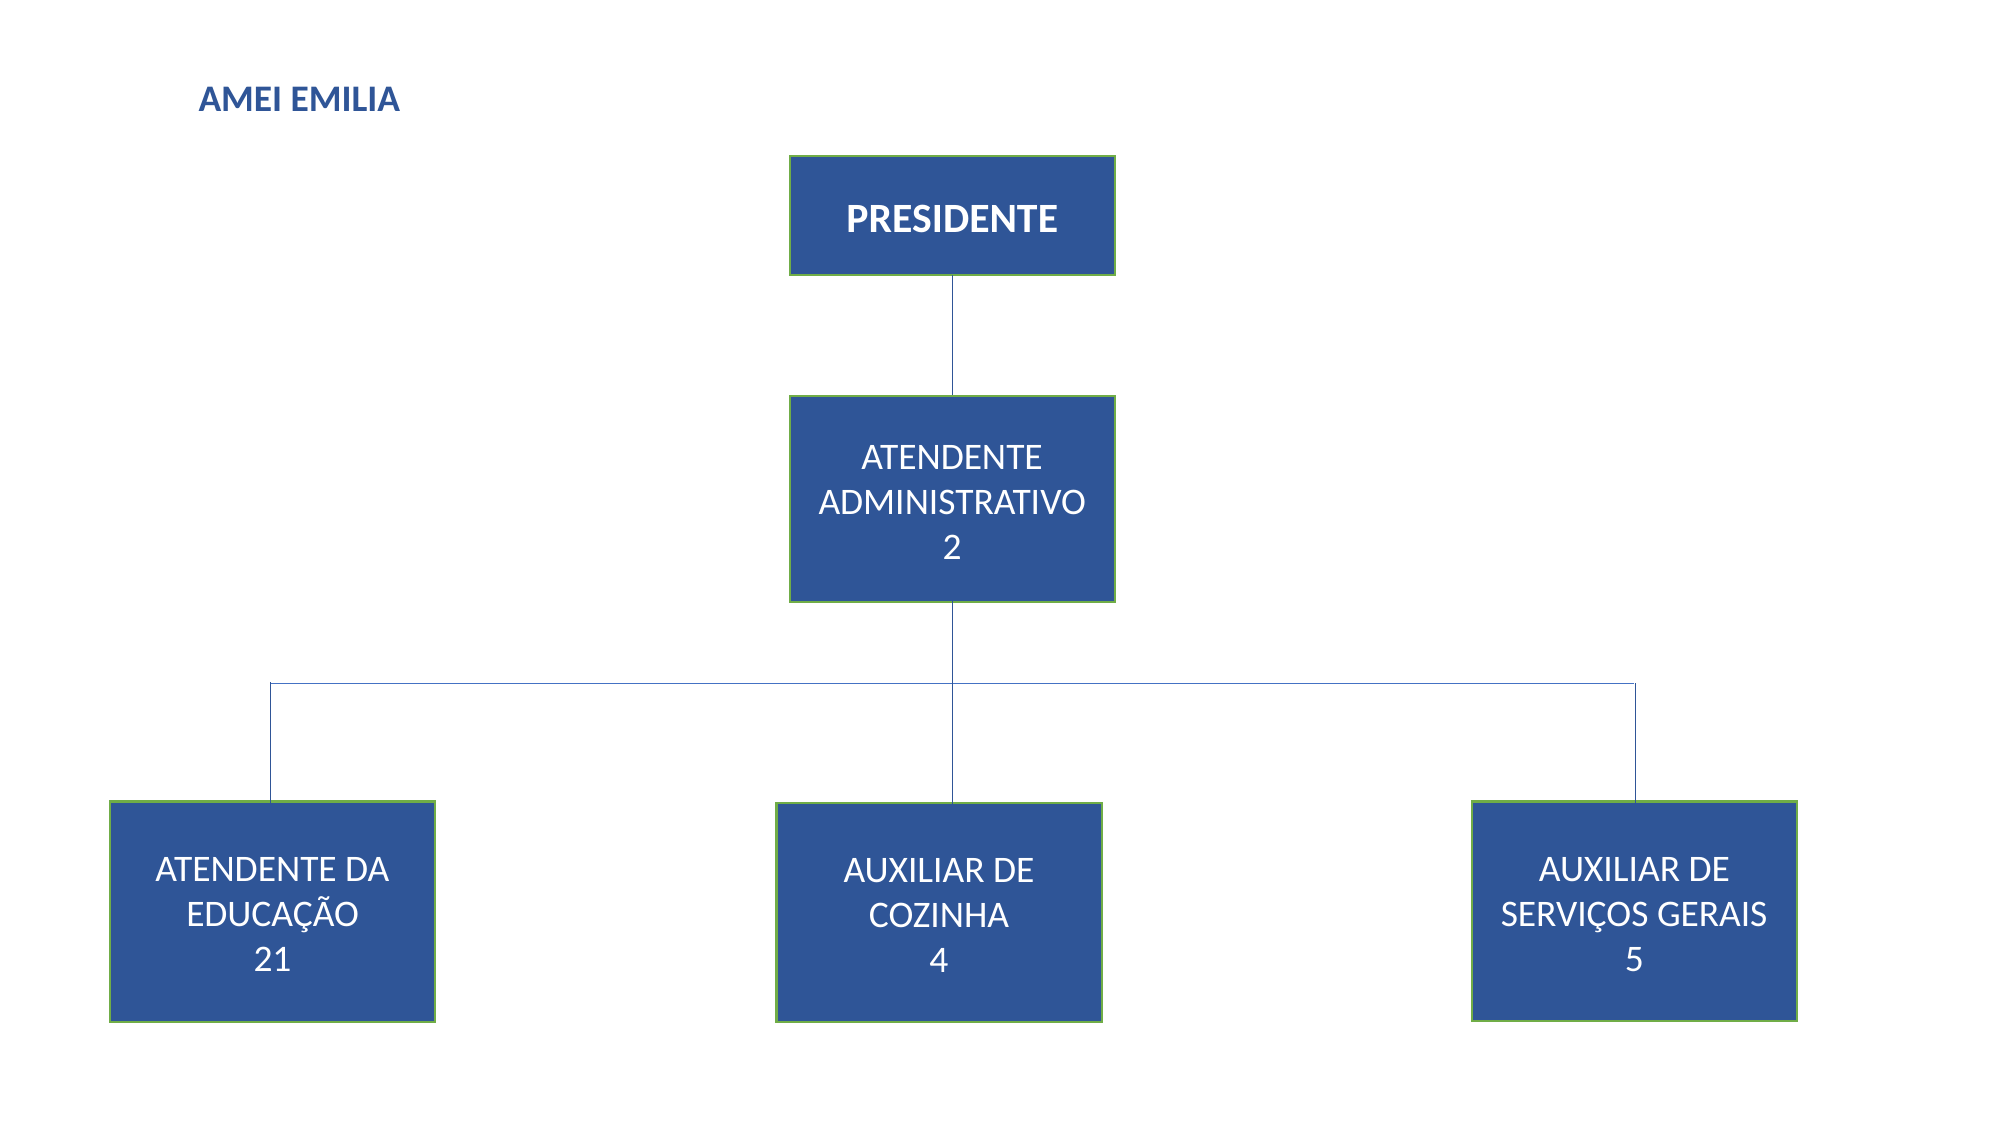

AMEI EMILIA
PRESIDENTE
ATENDENTE ADMINISTRATIVO
2
ATENDENTE DA EDUCAÇÃO
21
AUXILIAR DE SERVIÇOS GERAIS
5
AUXILIAR DE COZINHA
4